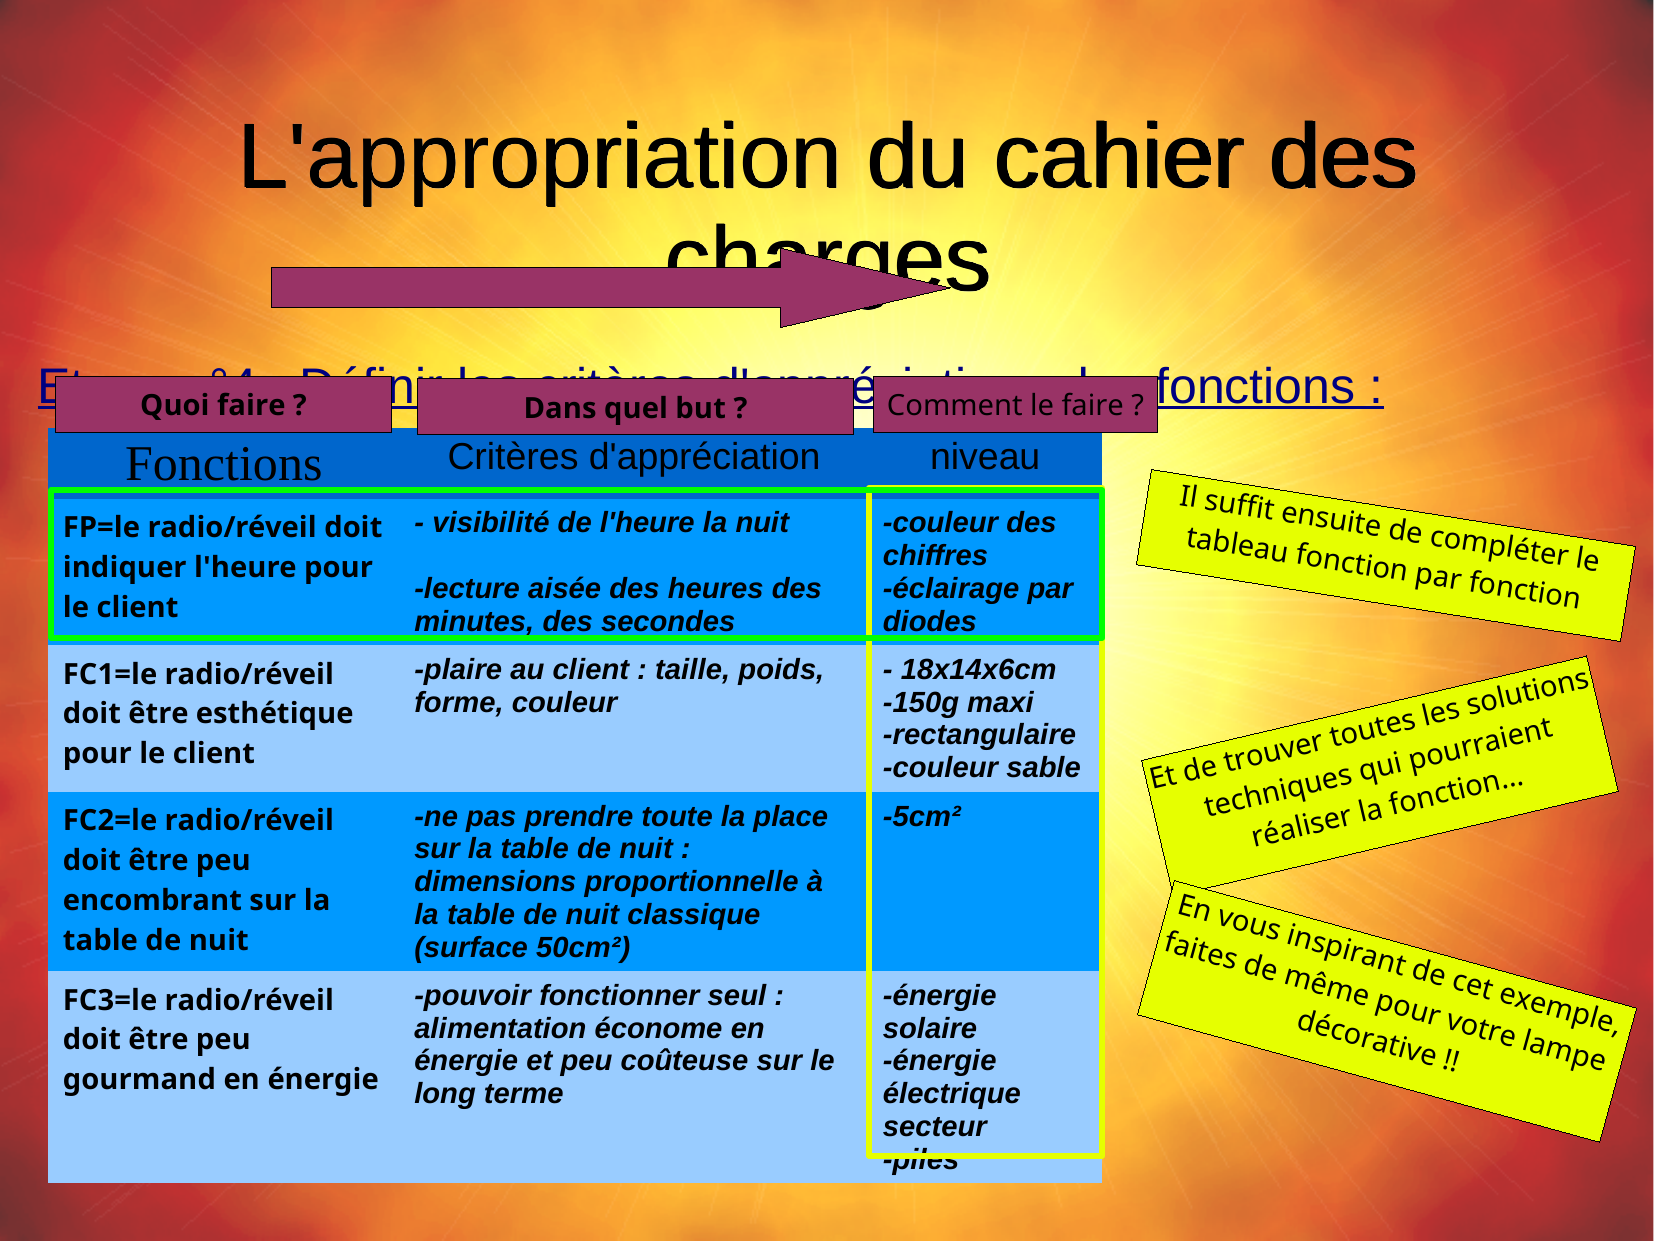

# L'appropriation du cahier des charges
Etape n°4 : Définir les critères d'appréciations des fonctions :
Quoi faire ?
Comment le faire ?
Dans quel but ?
| Fonctions | Critères d'appréciation | niveau |
| --- | --- | --- |
| FP=le radio/réveil doit indiquer l'heure pour le client | - visibilité de l'heure la nuit -lecture aisée des heures des minutes, des secondes | -couleur des chiffres -éclairage par diodes |
| FC1=le radio/réveil doit être esthétique pour le client | -plaire au client : taille, poids, forme, couleur | - 18x14x6cm -150g maxi -rectangulaire -couleur sable |
| FC2=le radio/réveil doit être peu encombrant sur la table de nuit | -ne pas prendre toute la place sur la table de nuit : dimensions proportionnelle à la table de nuit classique (surface 50cm²) | -5cm² |
| FC3=le radio/réveil doit être peu gourmand en énergie | -pouvoir fonctionner seul : alimentation économe en énergie et peu coûteuse sur le long terme | -énergie solaire -énergie électrique secteur -piles |
Il suffit ensuite de compléter le tableau fonction par fonction
Et de trouver toutes les solutions techniques qui pourraient réaliser la fonction...
En vous inspirant de cet exemple, faites de même pour votre lampe décorative !!